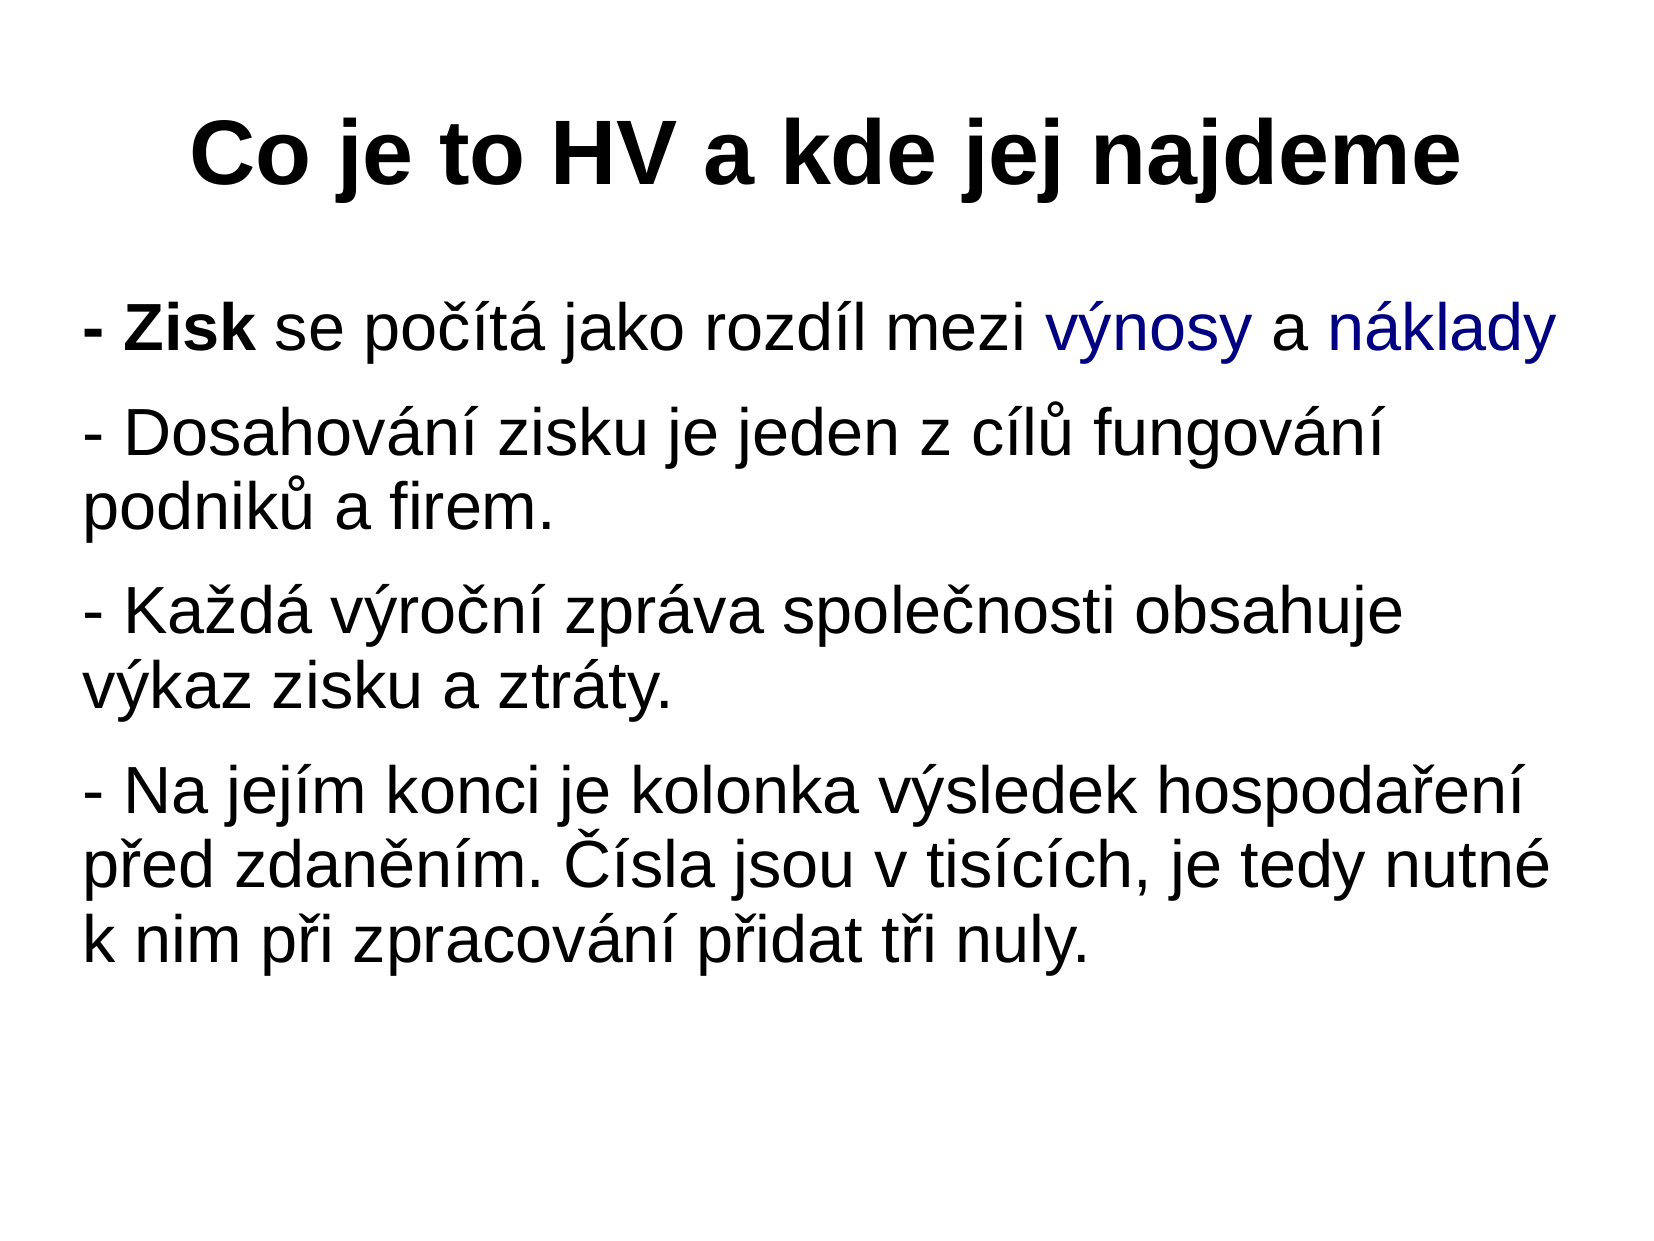

# Co je to HV a kde jej najdeme
- Zisk se počítá jako rozdíl mezi výnosy a náklady
- Dosahování zisku je jeden z cílů fungování podniků a firem.
- Každá výroční zpráva společnosti obsahuje výkaz zisku a ztráty.
- Na jejím konci je kolonka výsledek hospodaření před zdaněním. Čísla jsou v tisících, je tedy nutné k nim při zpracování přidat tři nuly.